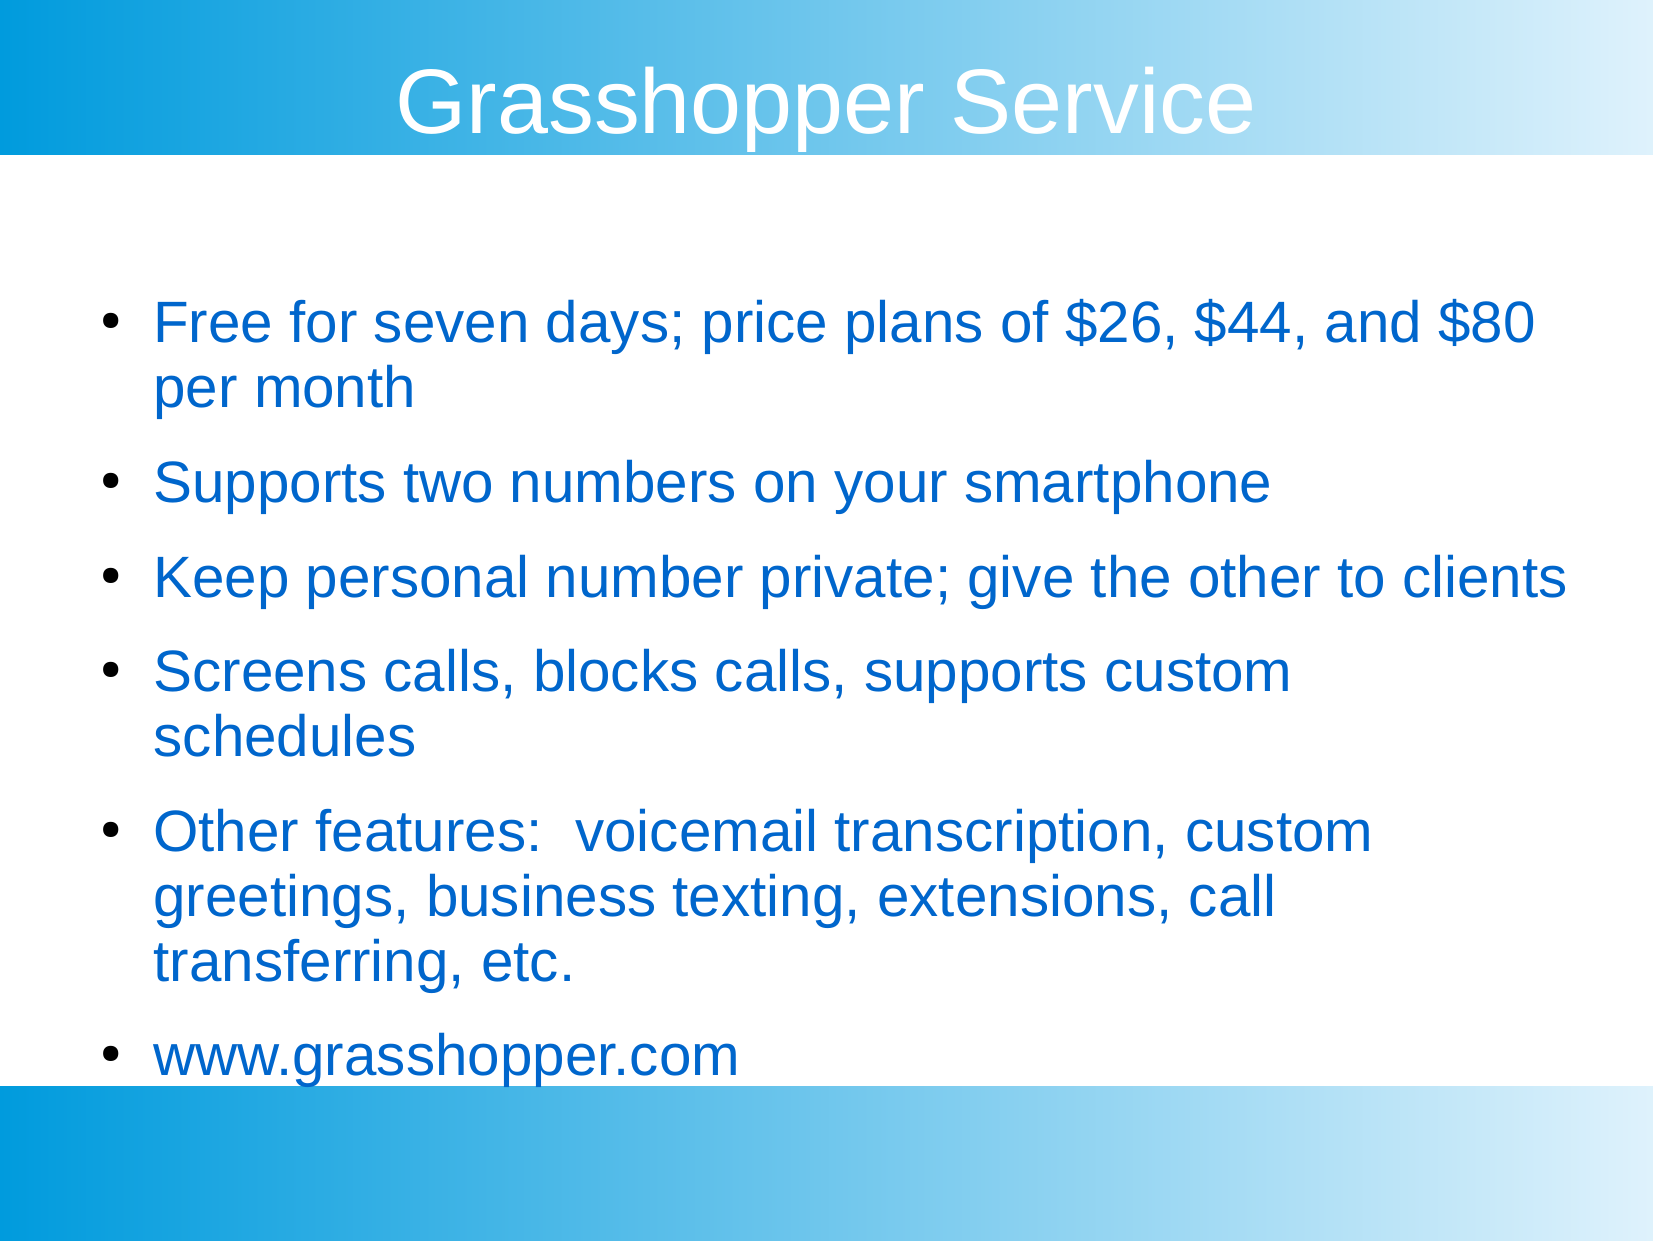

# Grasshopper Service
Free for seven days; price plans of $26, $44, and $80 per month
Supports two numbers on your smartphone
Keep personal number private; give the other to clients
Screens calls, blocks calls, supports custom schedules
Other features: voicemail transcription, custom greetings, business texting, extensions, call transferring, etc.
www.grasshopper.com